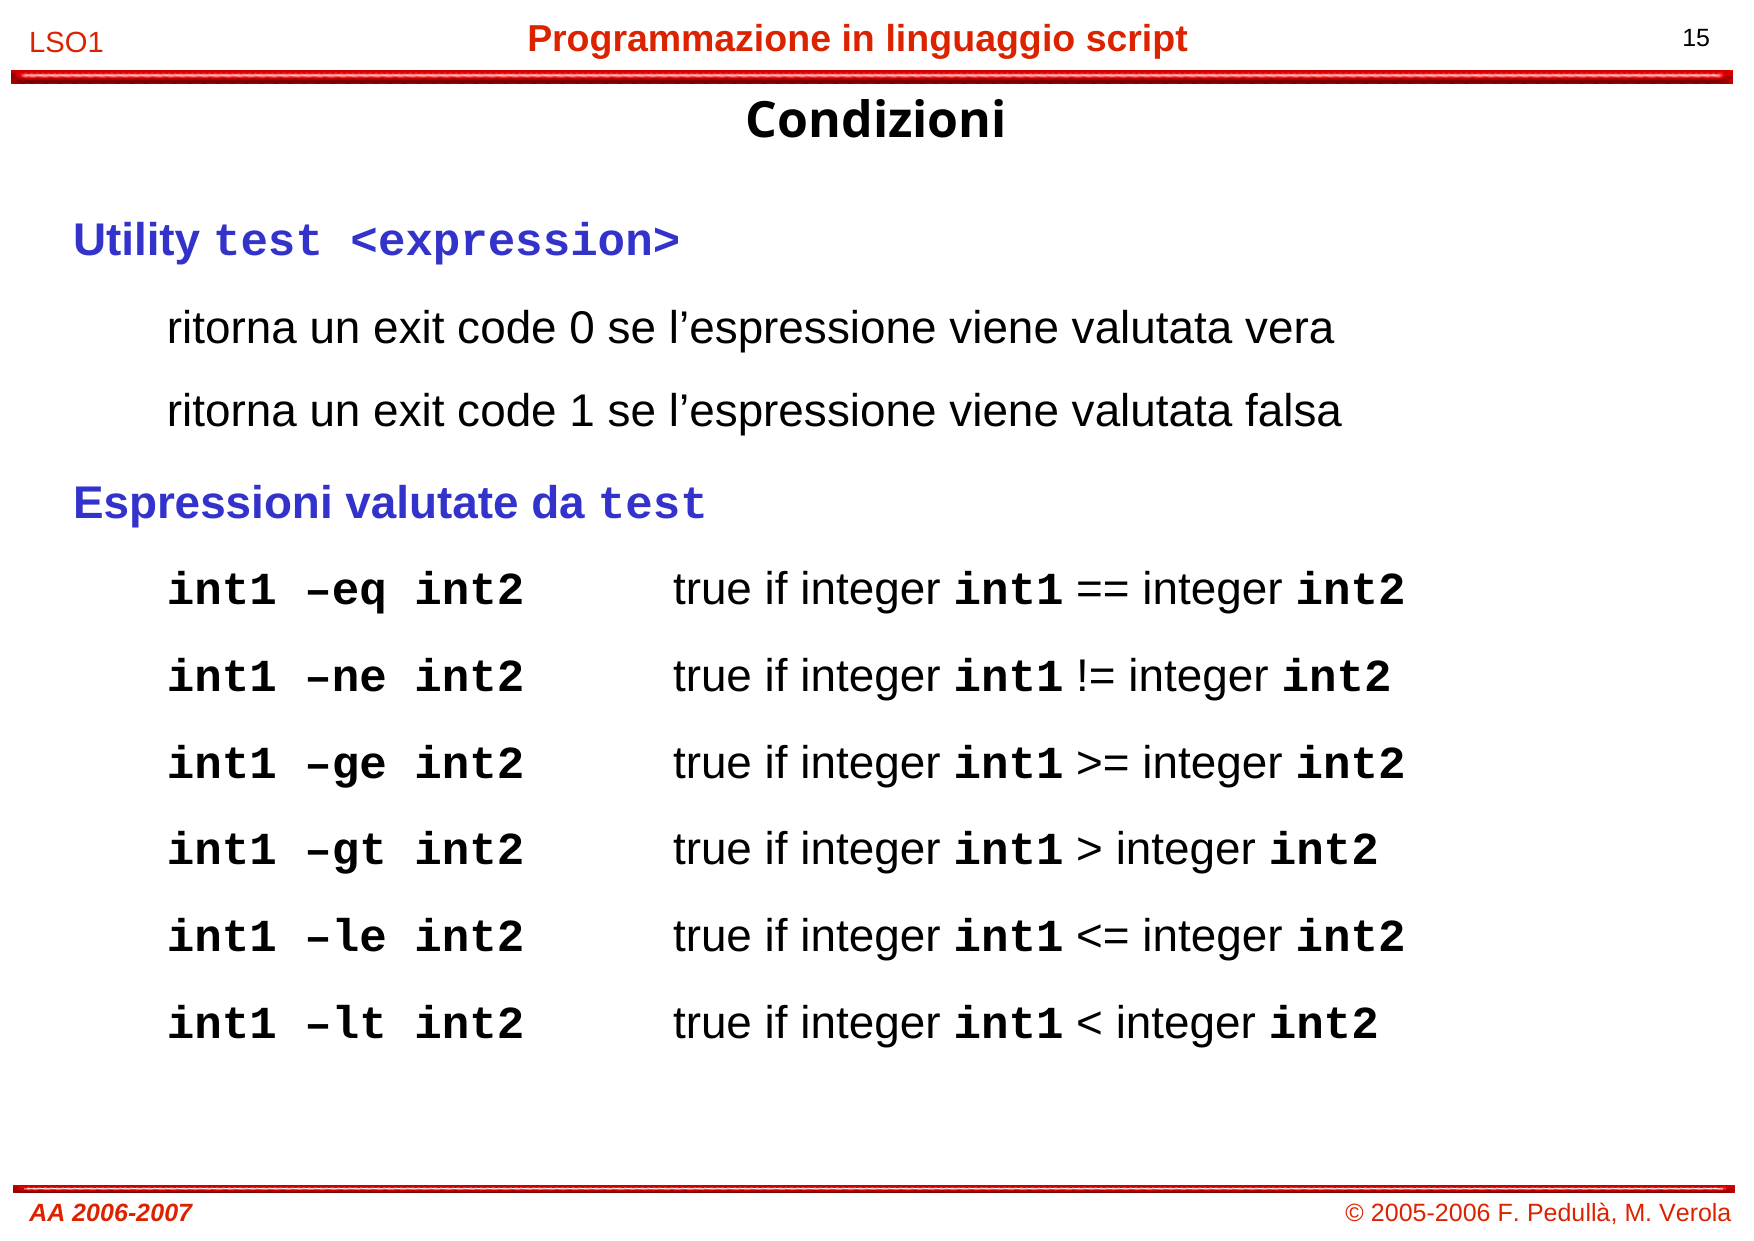

# Condizioni
Utility test <expression>
ritorna un exit code 0 se l’espressione viene valutata vera
ritorna un exit code 1 se l’espressione viene valutata falsa
Espressioni valutate da test
int1 –eq int2	true if integer int1 == integer int2
int1 –ne int2	true if integer int1 != integer int2
int1 –ge int2	true if integer int1 >= integer int2
int1 –gt int2	true if integer int1 > integer int2
int1 –le int2	true if integer int1 <= integer int2
int1 –lt int2	true if integer int1 < integer int2